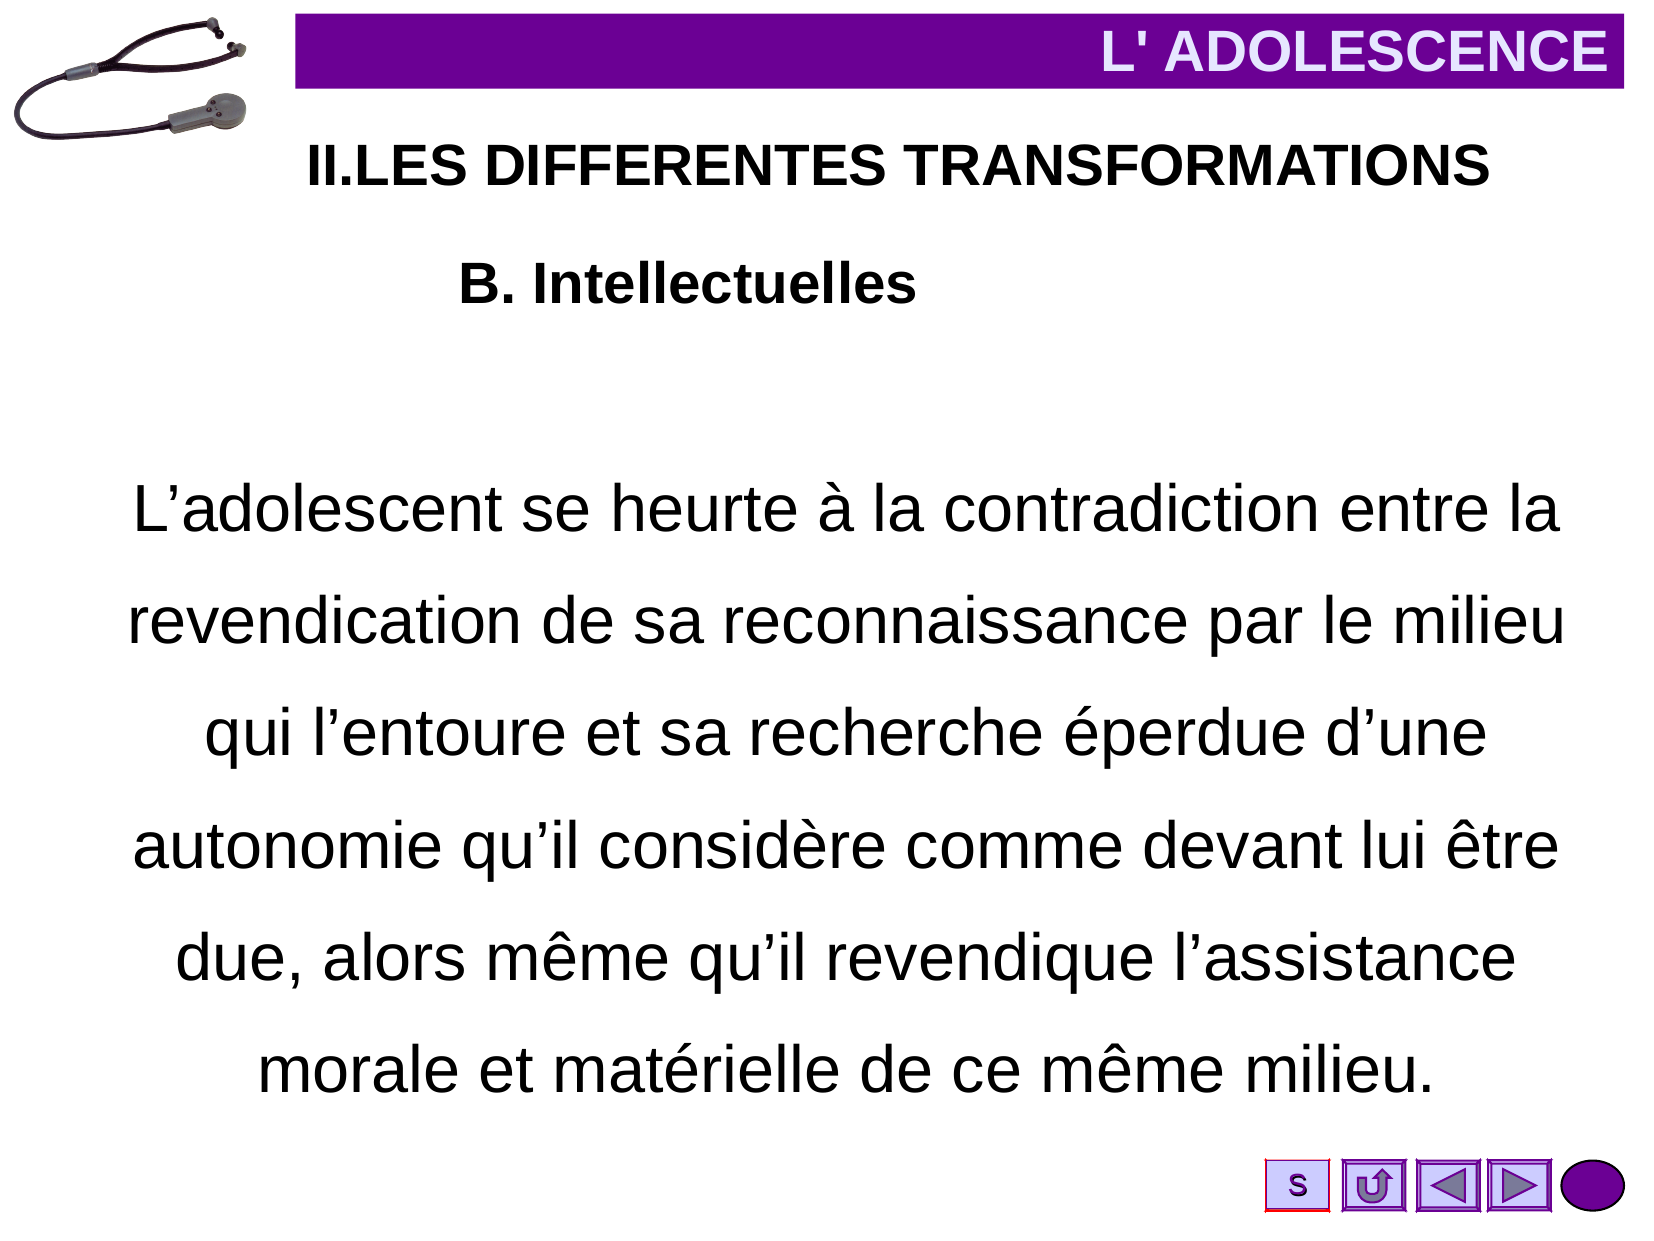

L' ADOLESCENCE
II.LES DIFFERENTES TRANSFORMATIONS
B. Intellectuelles
L’adolescent se heurte à la contradiction entre la revendication de sa reconnaissance par le milieu qui l’entoure et sa recherche éperdue d’une autonomie qu’il considère comme devant lui être due, alors même qu’il revendique l’assistance morale et matérielle de ce même milieu.